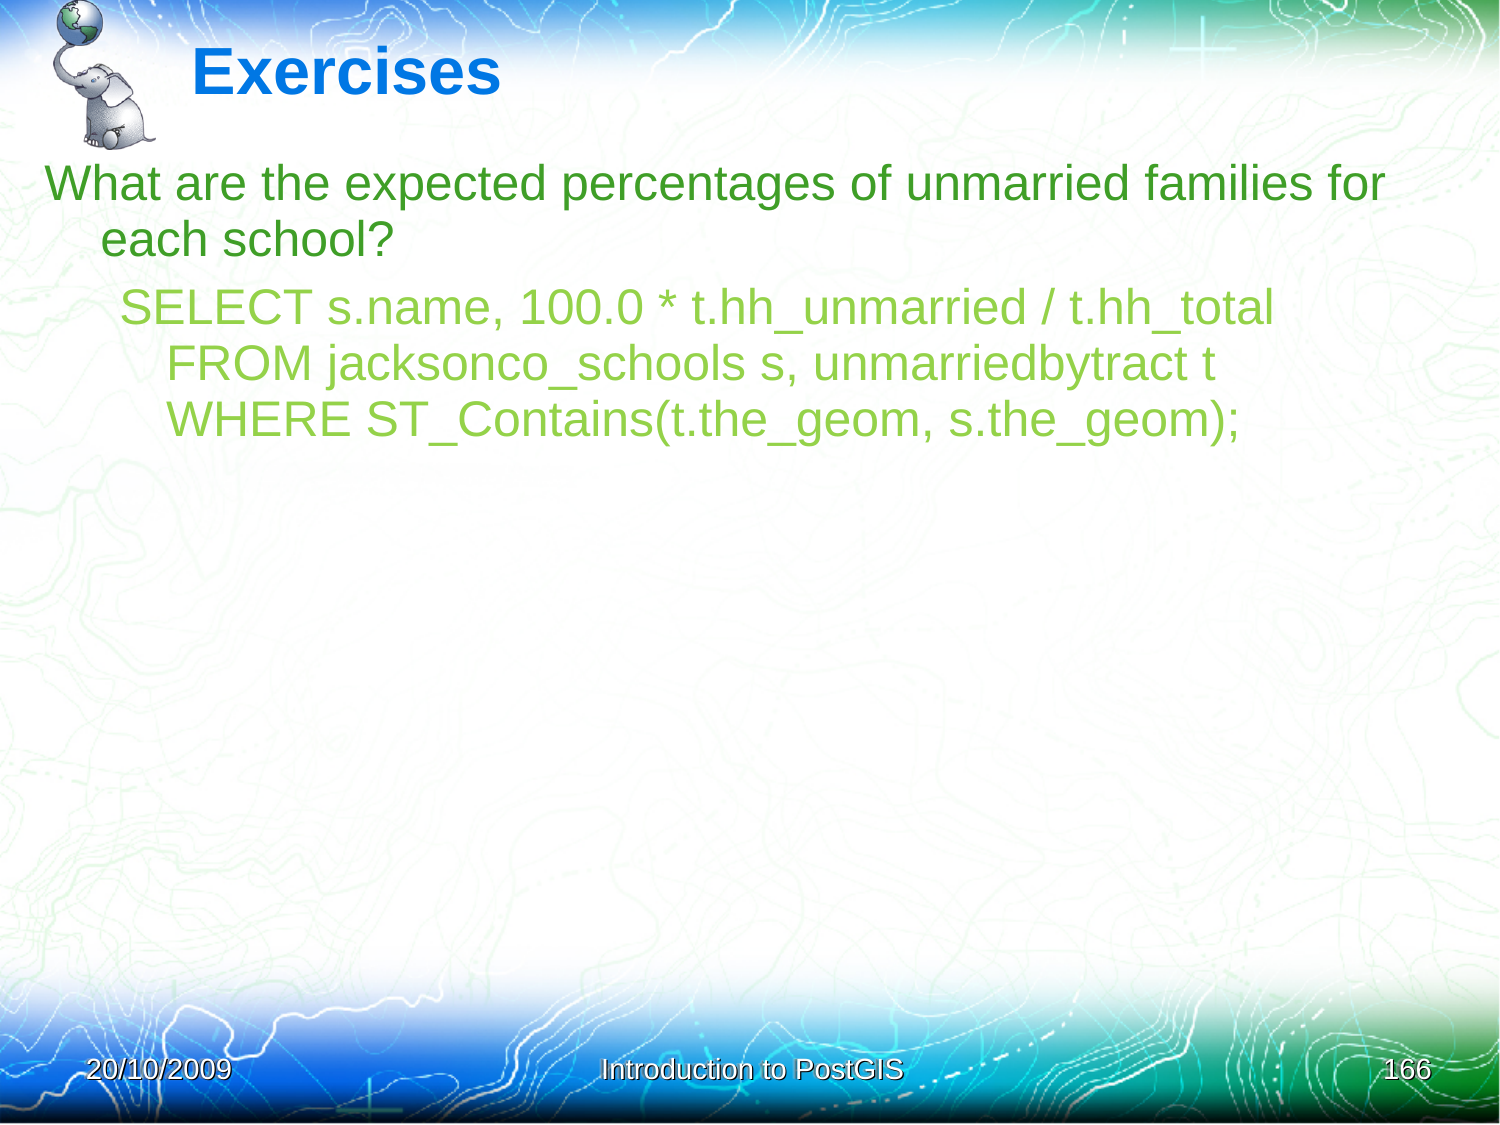

# Exercises
What are the expected percentages of unmarried families for each school?
SELECT s.name, 100.0 * t.hh_unmarried / t.hh_total
FROM jacksonco_schools s, unmarriedbytract t
WHERE ST_Contains(t.the_geom, s.the_geom);
20/10/2009
Introduction to PostGIS
166